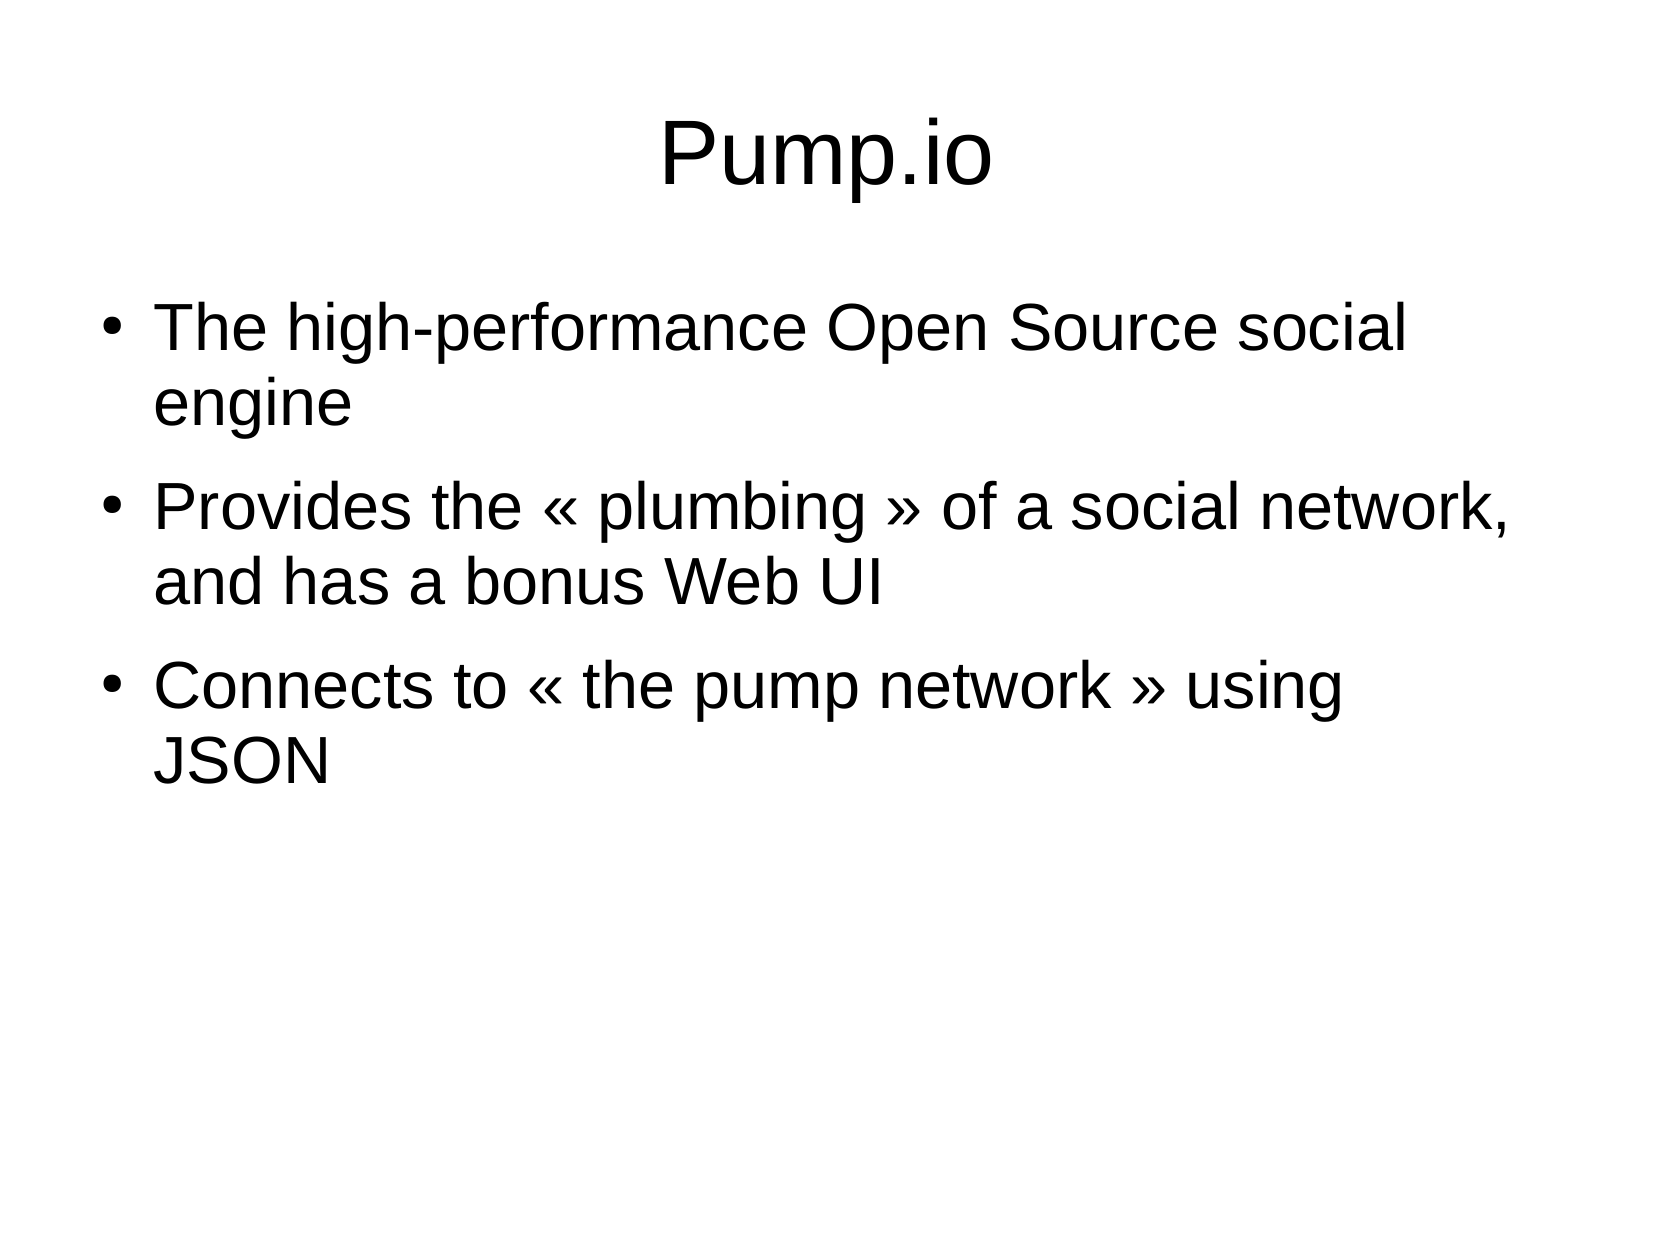

# Pump.io
The high-performance Open Source social engine
Provides the « plumbing » of a social network, and has a bonus Web UI
Connects to « the pump network » using JSON